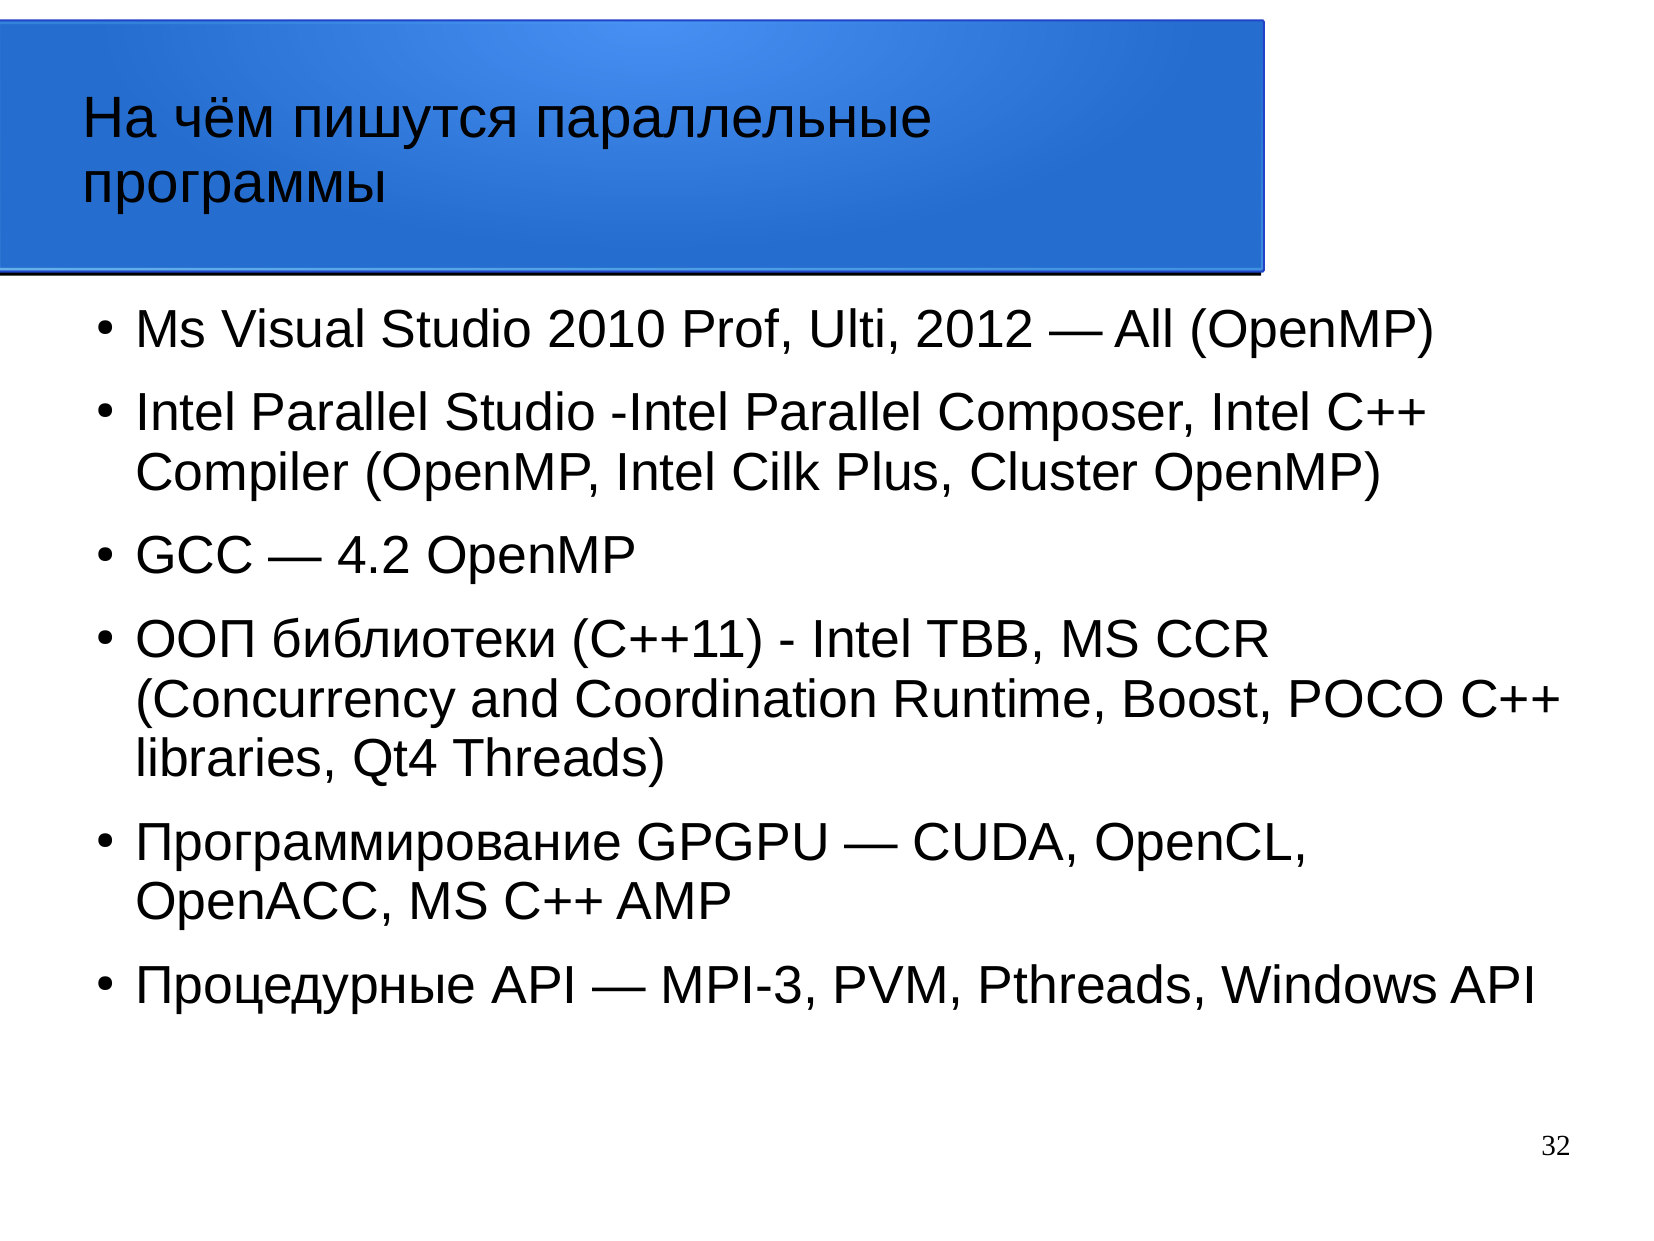

# На чём пишутся параллельные программы
Ms Visual Studio 2010 Prof, Ulti, 2012 — All (OpenMP)
Intel Parallel Studio -Intel Parallel Composer, Intel C++ Compiler (OpenMP, Intel Cilk Plus, Cluster OpenMP)
GCC — 4.2 OpenMP
ООП библиотеки (С++11) - Intel TBB, MS CCR (Concurrency and Coordination Runtime, Boost, POCO C++ libraries, Qt4 Threads)
Программирование GPGPU — CUDA, OpenCL, OpenACC, MS C++ AMP
Процедурные API — MPI-3, PVM, Pthreads, Windows API
32